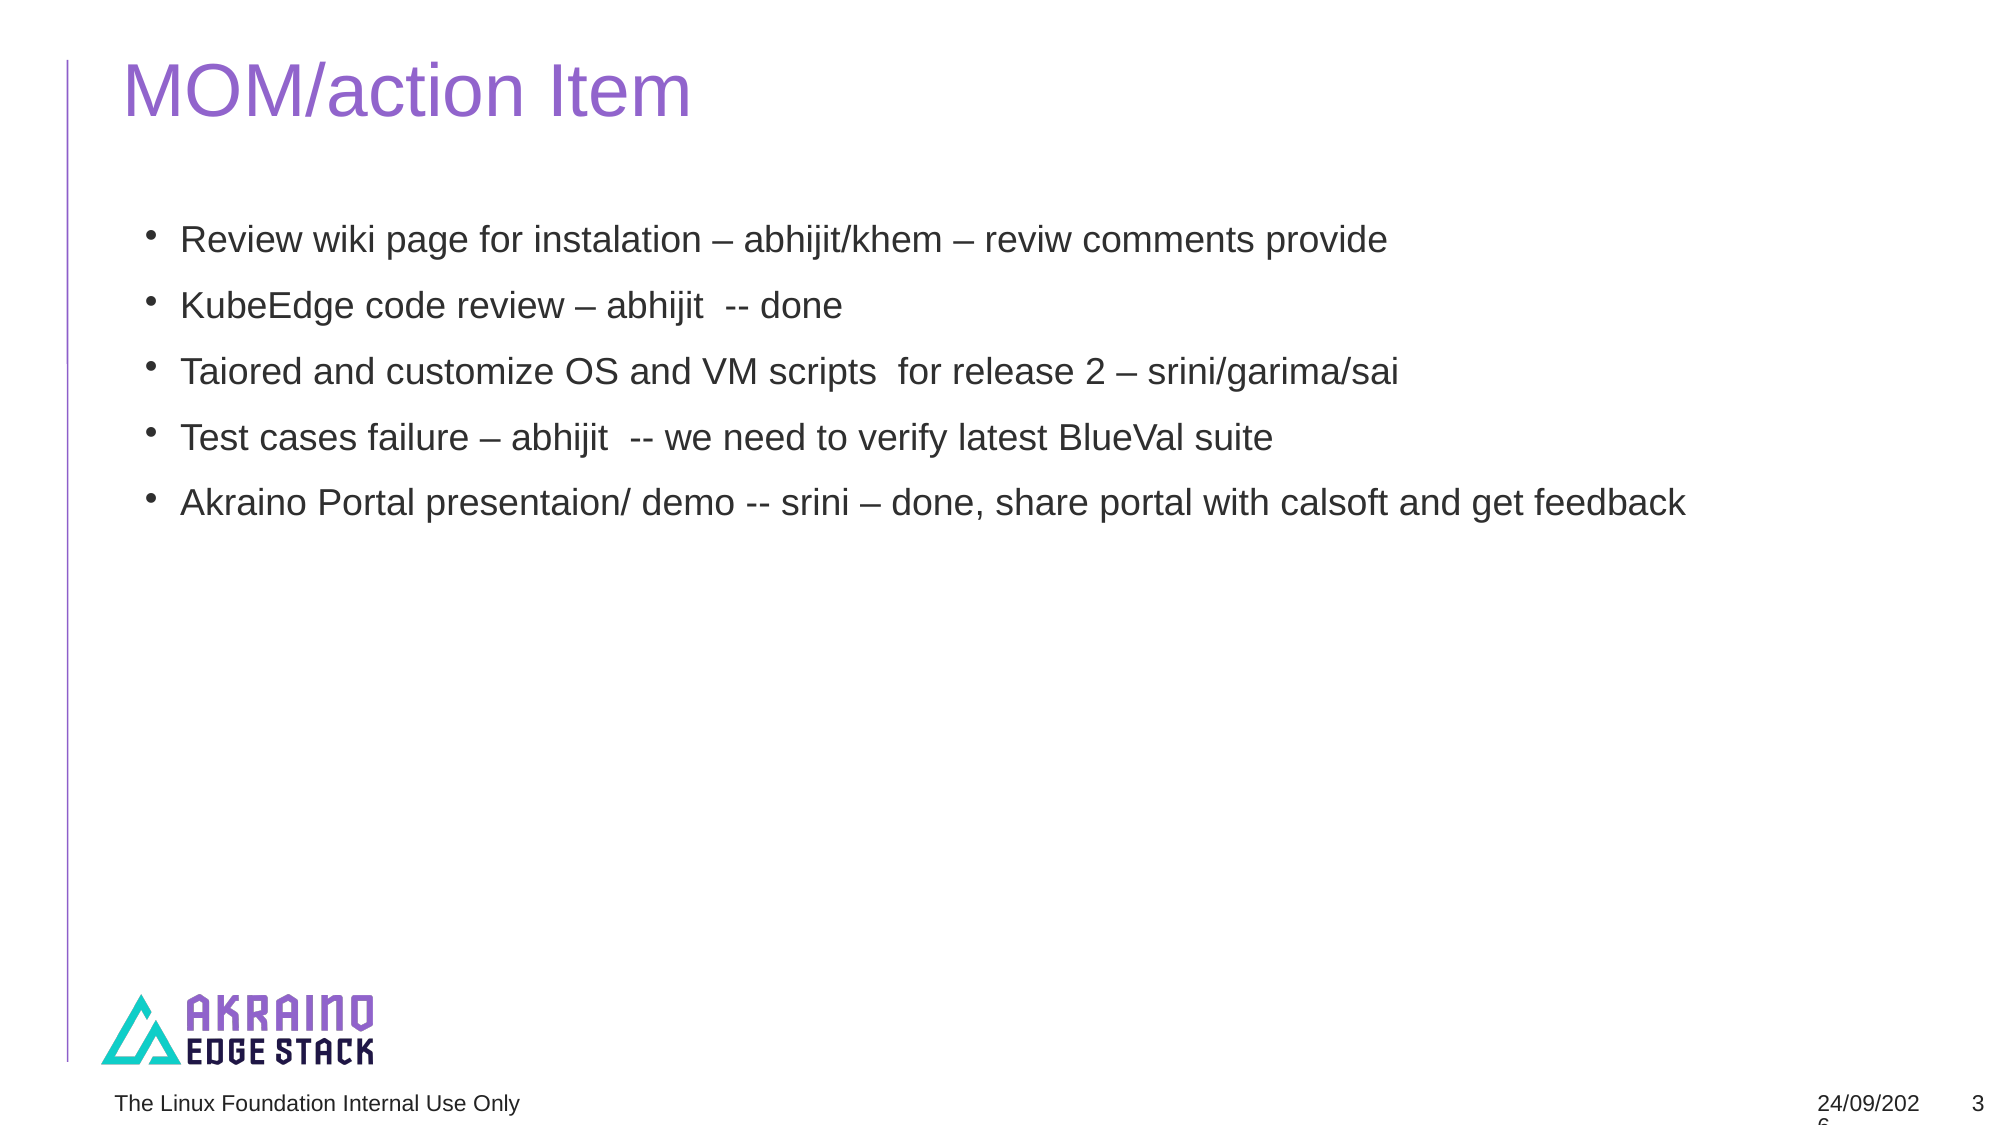

MOM/action Item
Review wiki page for instalation – abhijit/khem – reviw comments provide
KubeEdge code review – abhijit -- done
Taiored and customize OS and VM scripts for release 2 – srini/garima/sai
Test cases failure – abhijit -- we need to verify latest BlueVal suite
Akraino Portal presentaion/ demo -- srini – done, share portal with calsoft and get feedback
The Linux Foundation Internal Use Only